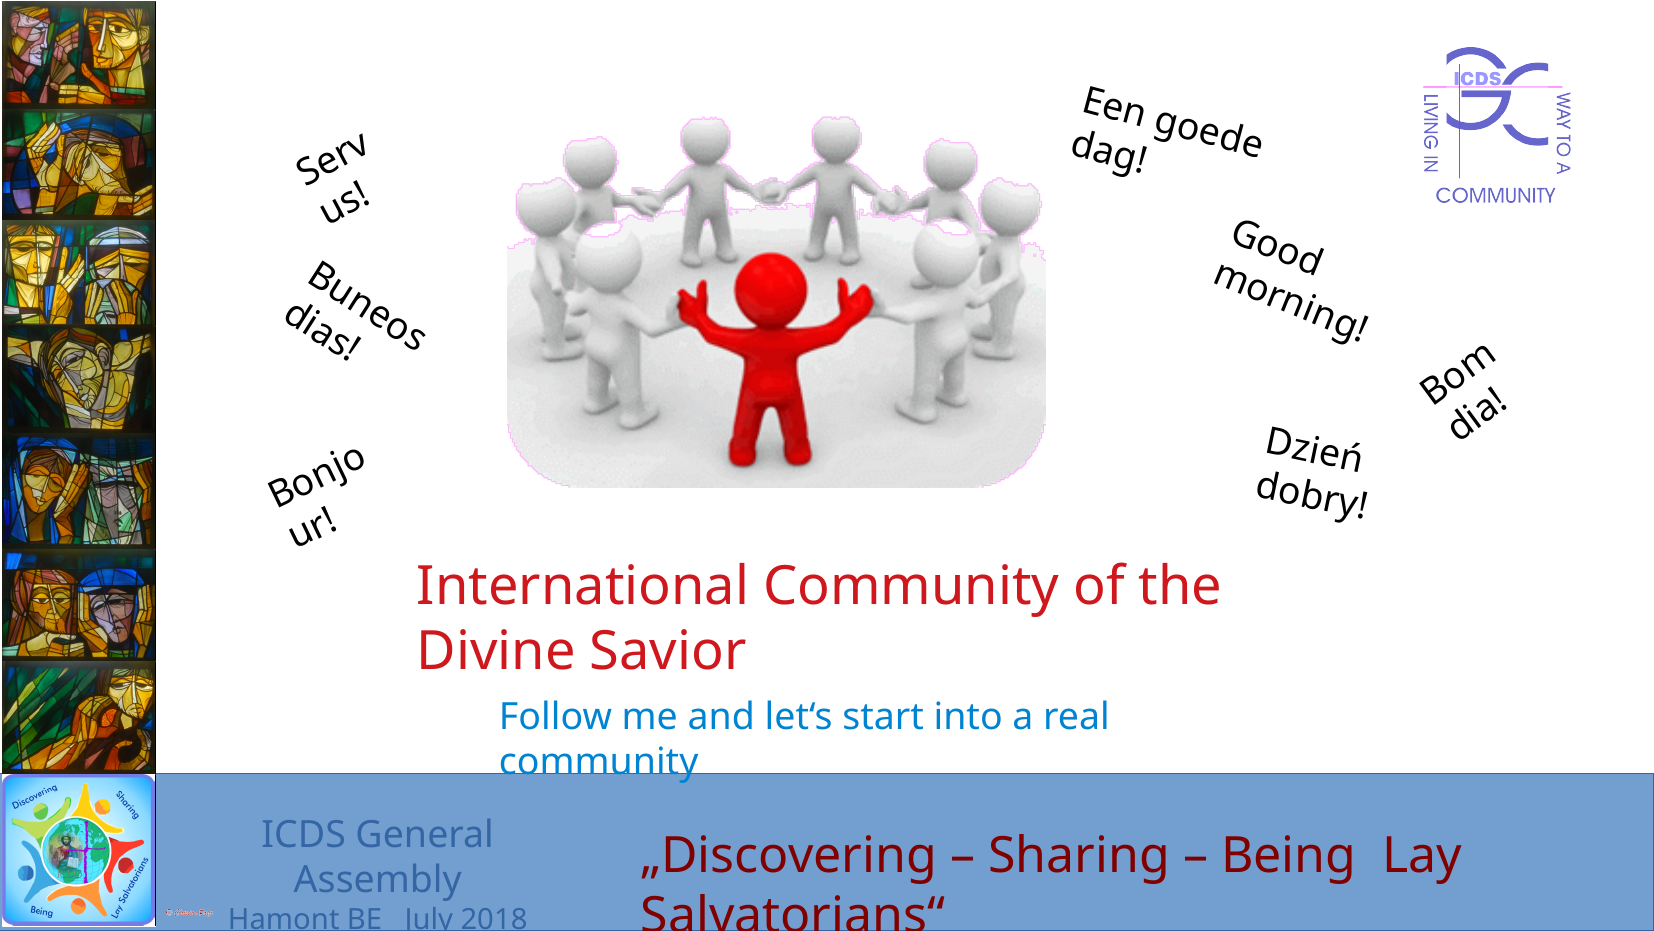

Een goede dag!
Servus!
Good morning!
Buneos dias!
Bom dia!
Dzień dobry!
Bonjour!
International Community of the Divine Savior
Follow me and let‘s start into a real community
„Discovering – Sharing – Being Lay Salvatorians“